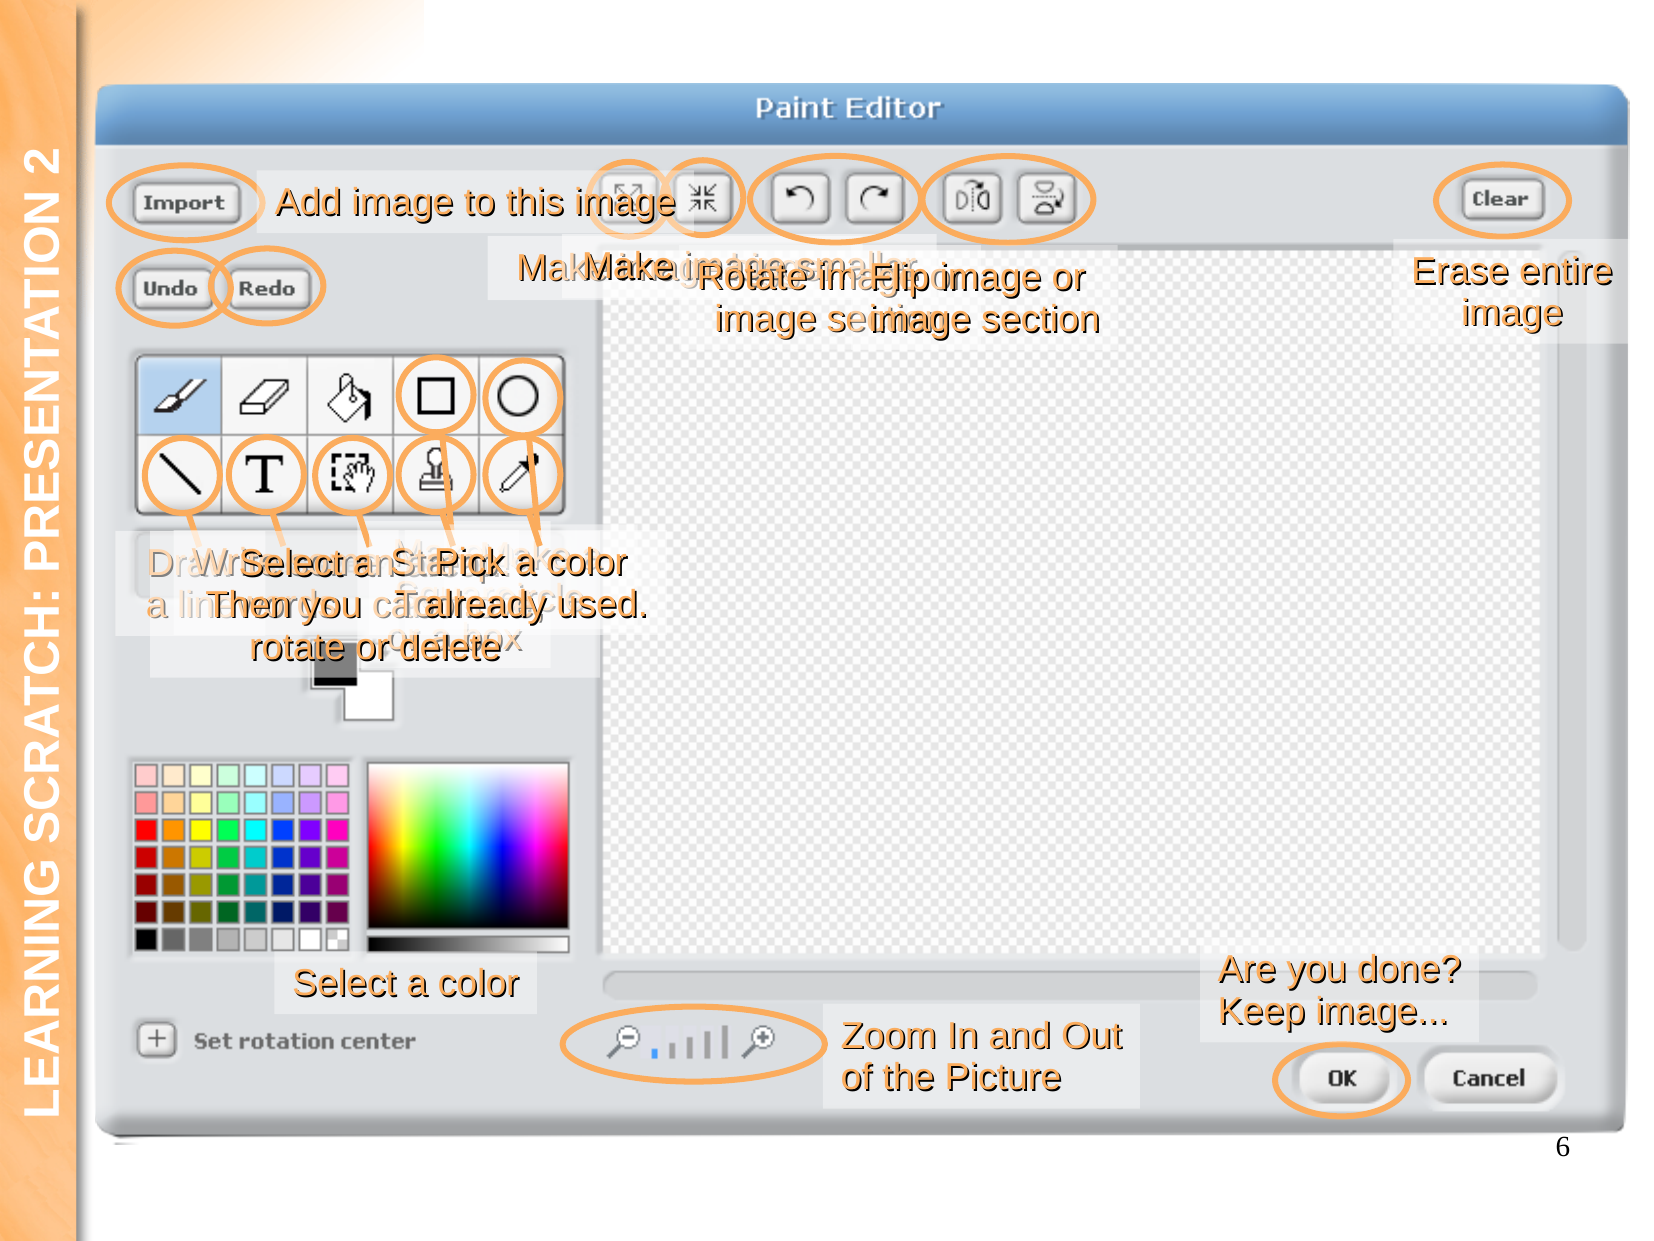

Rotate image or
image section
Flip image or
image section
Make image smaller
Make image bigger
Erase entire
image
Add image to this image
Make a Square or a box
Make a circle
Write some words
Stamp Tool...
Pick a color already used.
Select an area...
Then you can move, rotate or delete
Draw a line
Are you done?
Keep image...
Select a color
Zoom In and Out
of the Picture
6